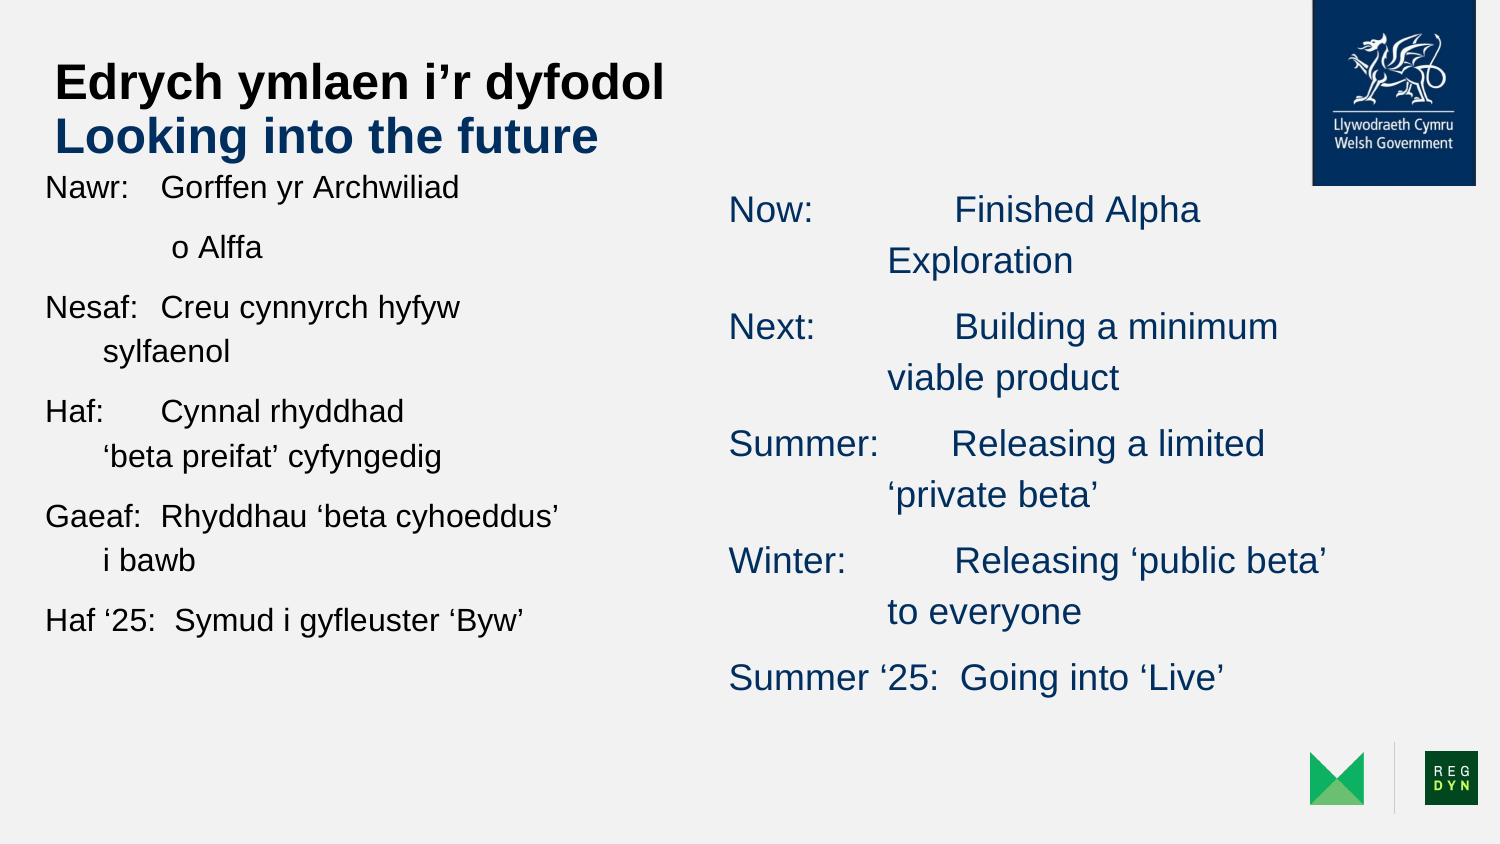

Edrych ymlaen i’r dyfodol
Looking into the future
Nawr: 	Gorffen yr Archwiliad
 o Alffa
Nesaf: 	Creu cynnyrch hyfyw
	sylfaenol
Haf: 	Cynnal rhyddhad
	‘beta preifat’ cyfyngedig
Gaeaf: 	Rhyddhau ‘beta cyhoeddus’
	i bawb
Haf ‘25: Symud i gyfleuster ‘Byw’
# Now: 	 Finished Alpha Exploration
Next:	 Building a minimum
	 viable product
Summer: Releasing a limited
	 ‘private beta’
Winter:	 Releasing ‘public beta’
	 to everyone
Summer ‘25: Going into ‘Live’